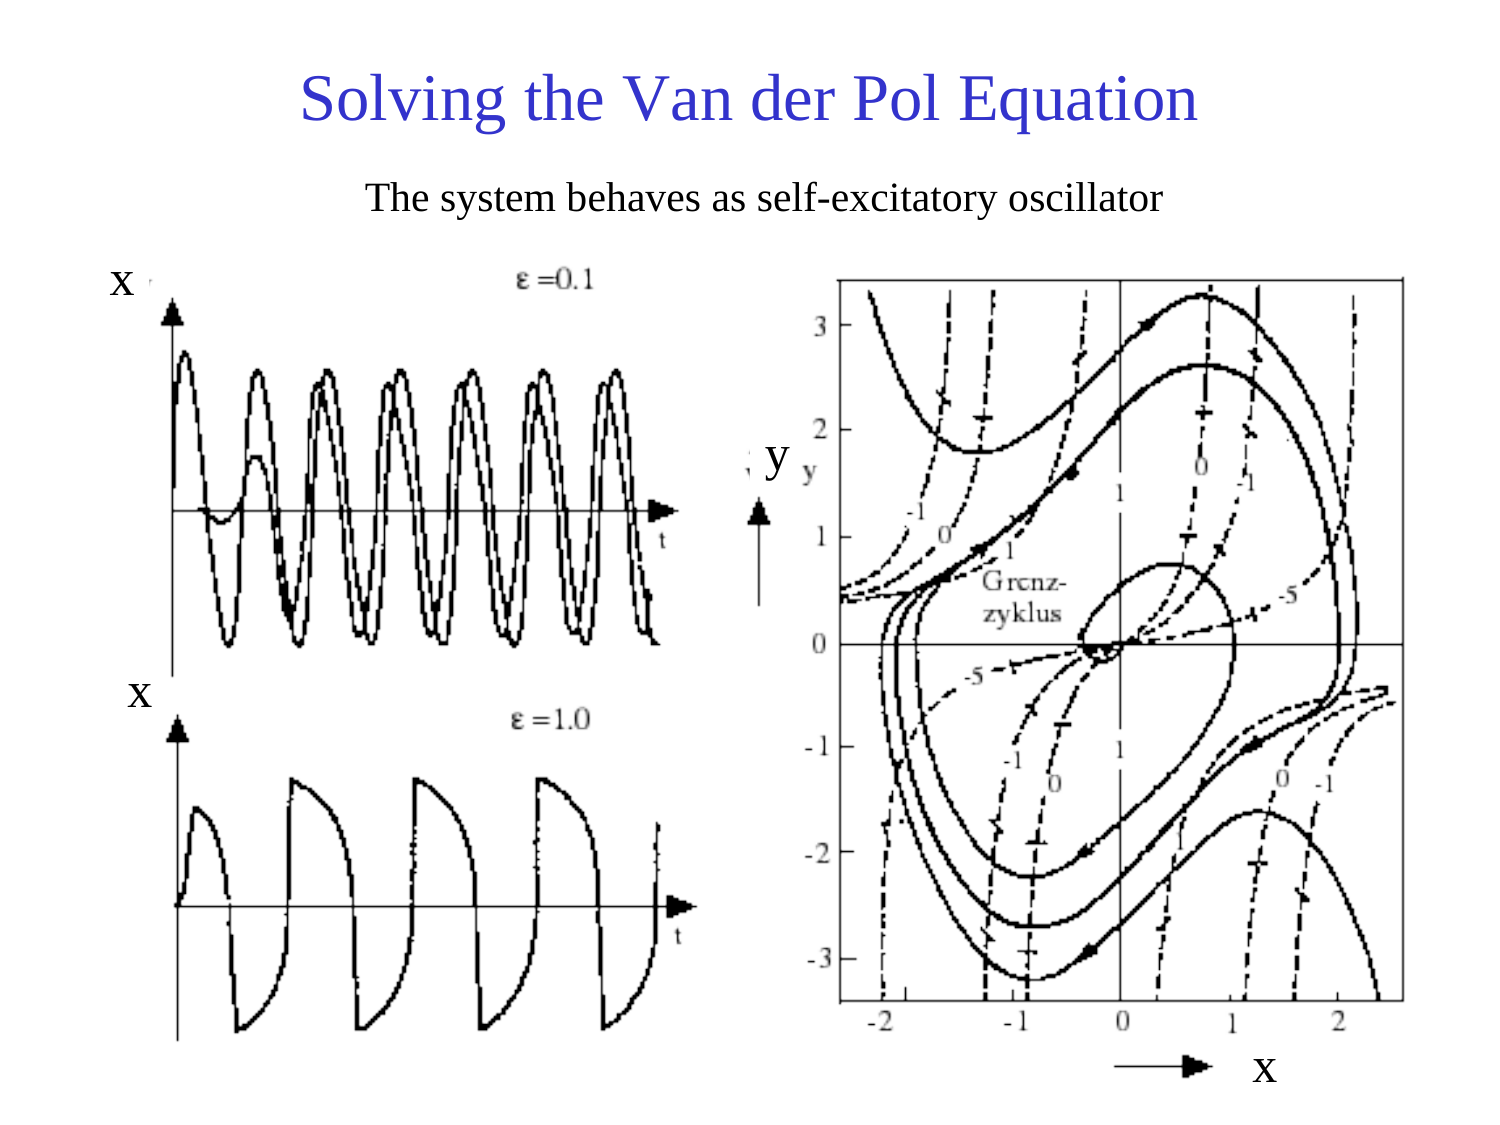

# Solving the Van der Pol Equation
The system behaves as self-excitatory oscillator
x
y
x
x